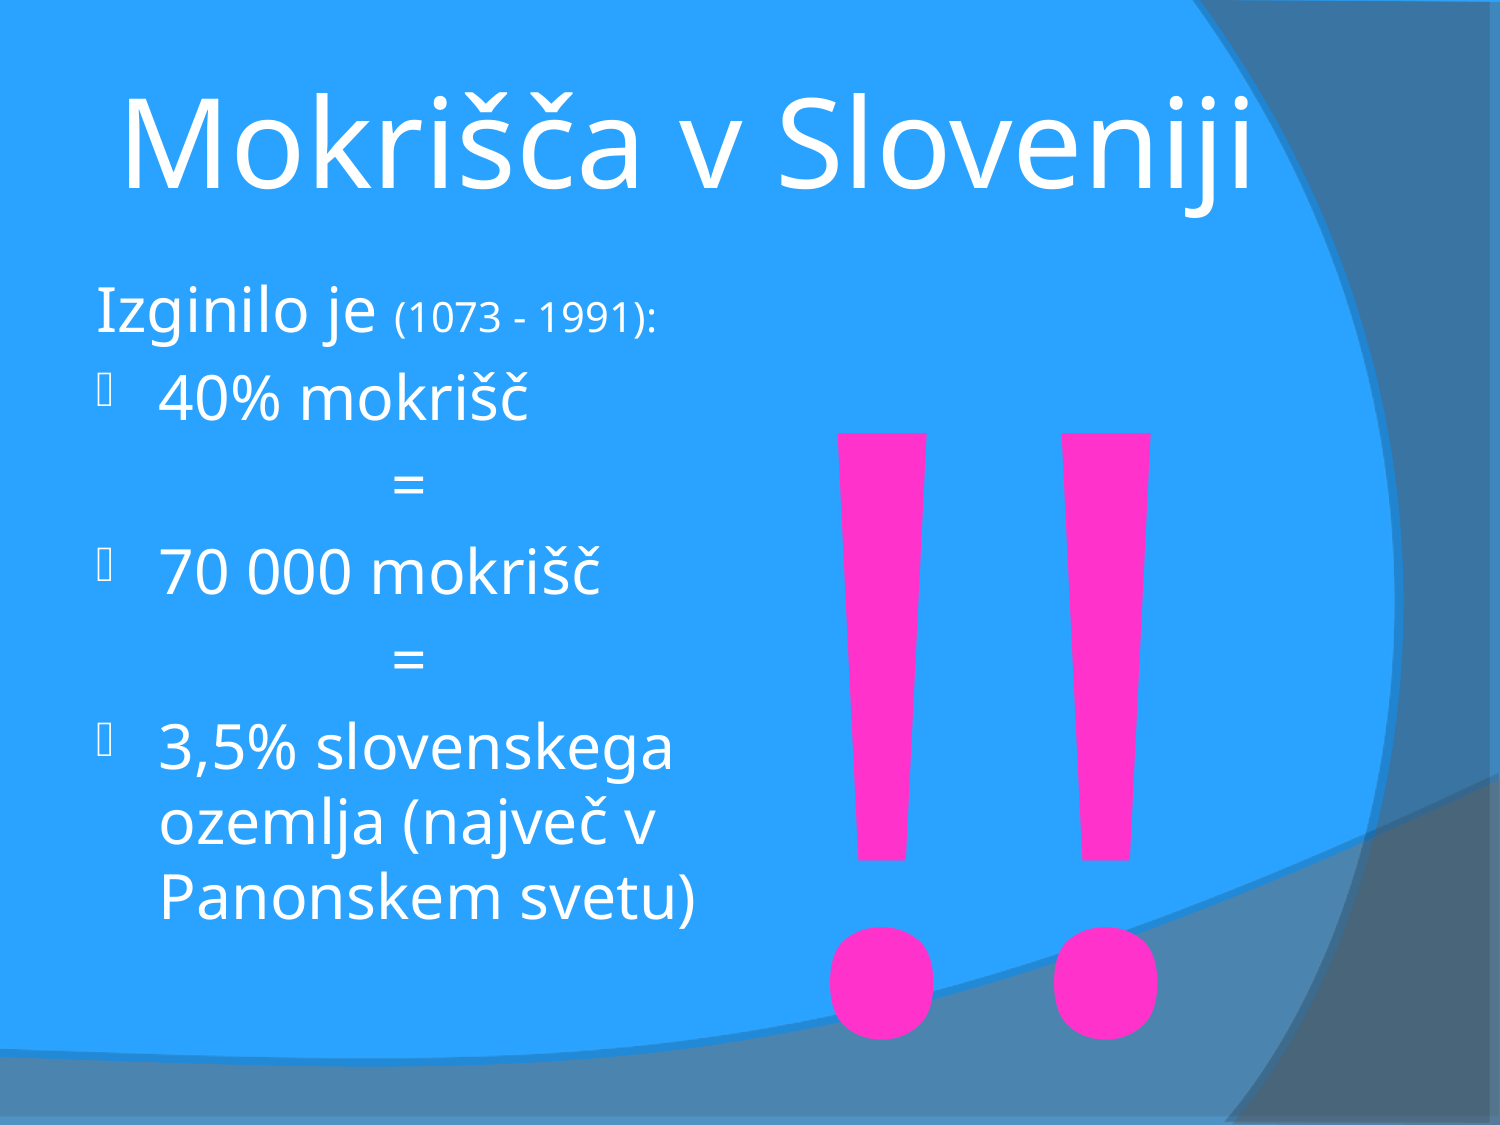

# Mokrišča v Sloveniji
!!!
Izginilo je (1073 - 1991):
40% mokrišč
=
70 000 mokrišč
=
3,5% slovenskega ozemlja (največ v Panonskem svetu)